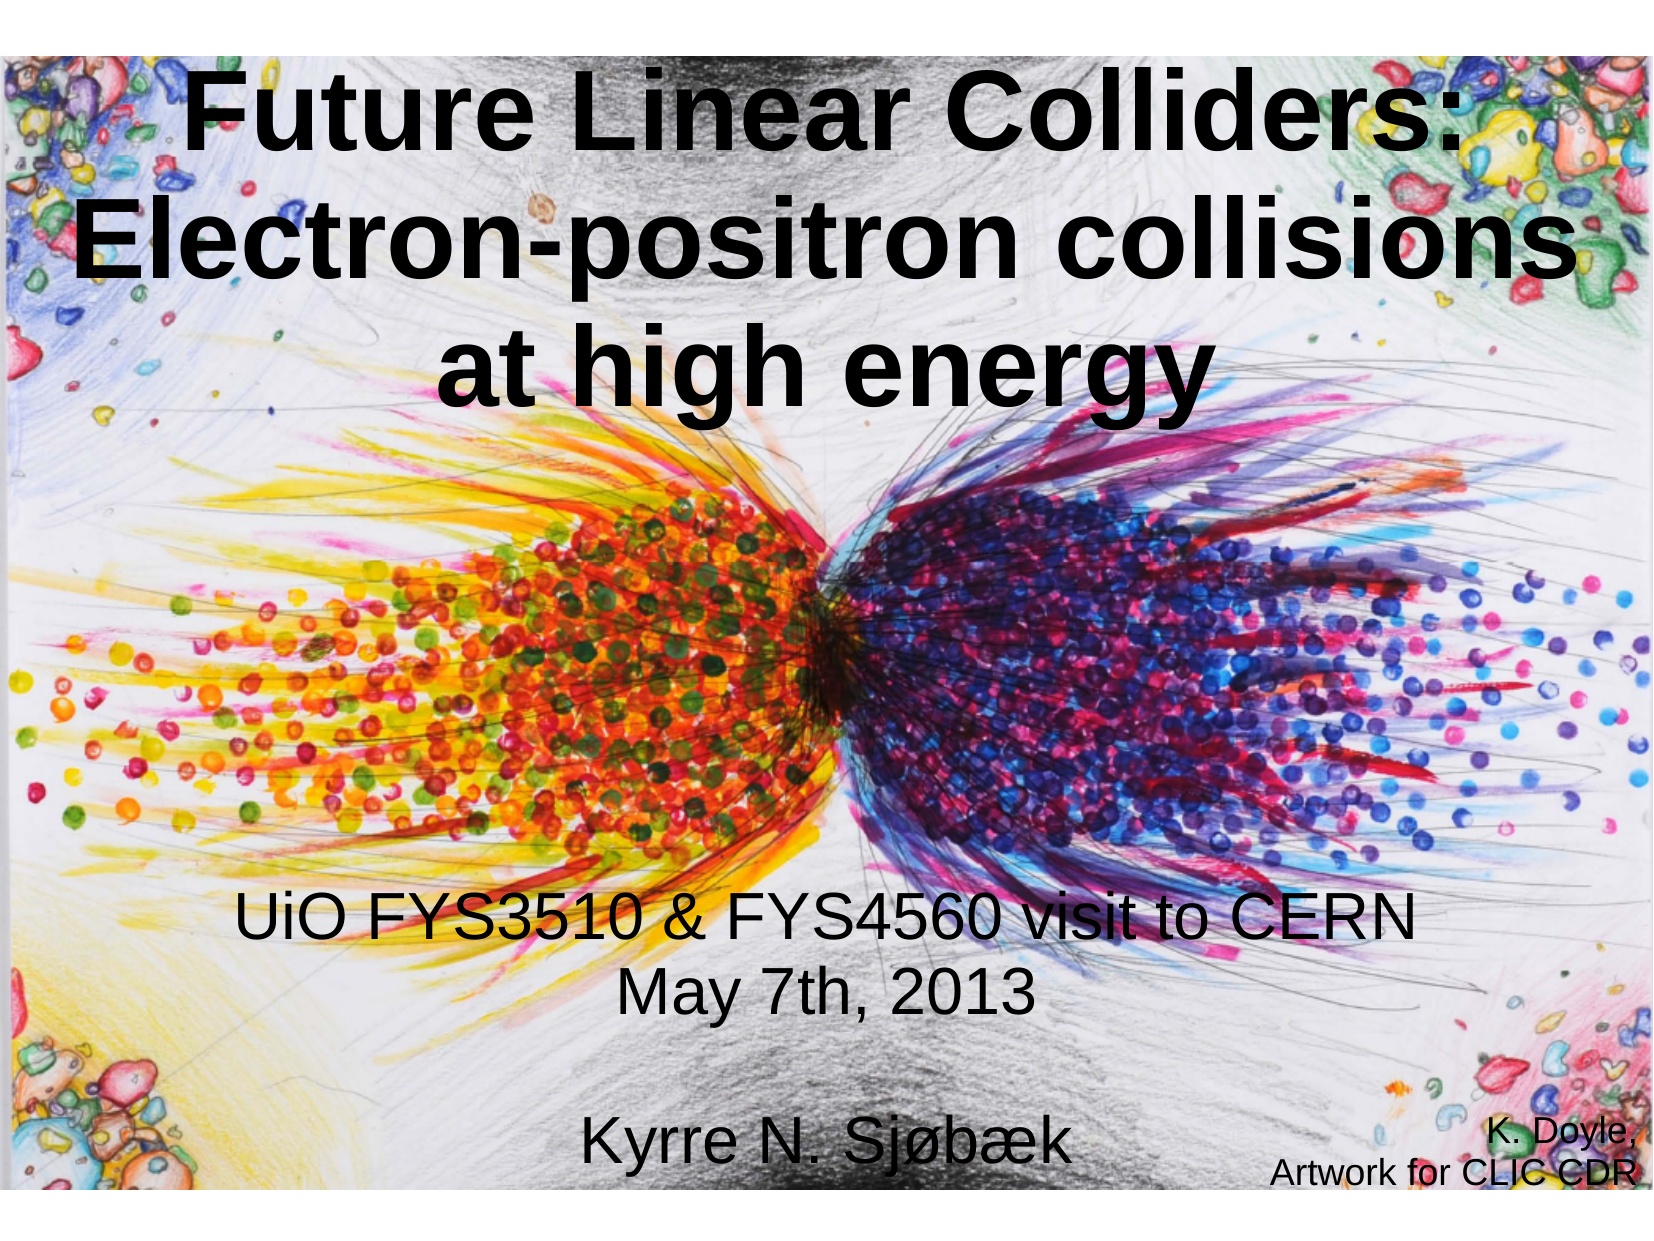

# Future Linear Colliders:
Electron-positron collisions
at high energy
UiO FYS3510 & FYS4560 visit to CERN
May 7th, 2013
Kyrre N. Sjøbæk
K. Doyle,
Artwork for CLIC CDR